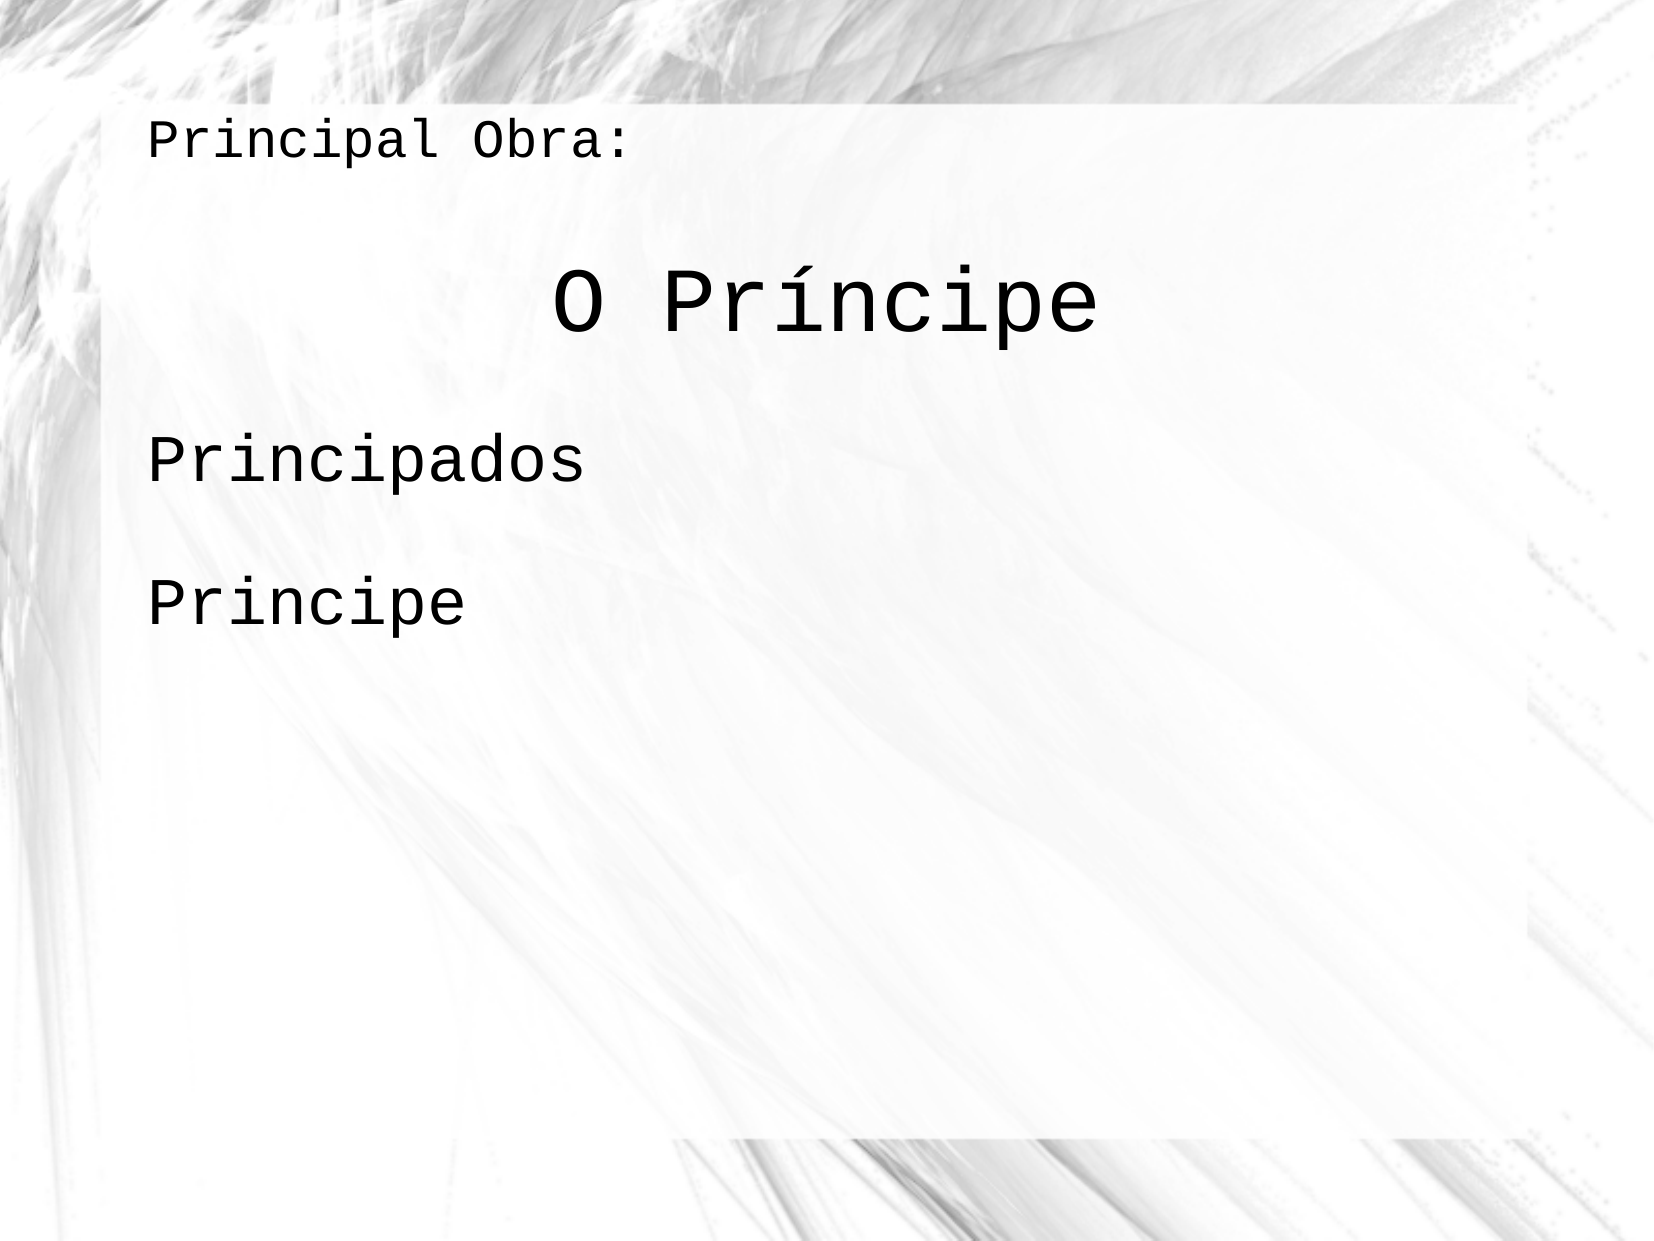

# Principal Obra:
O Príncipe
Principados
Principe